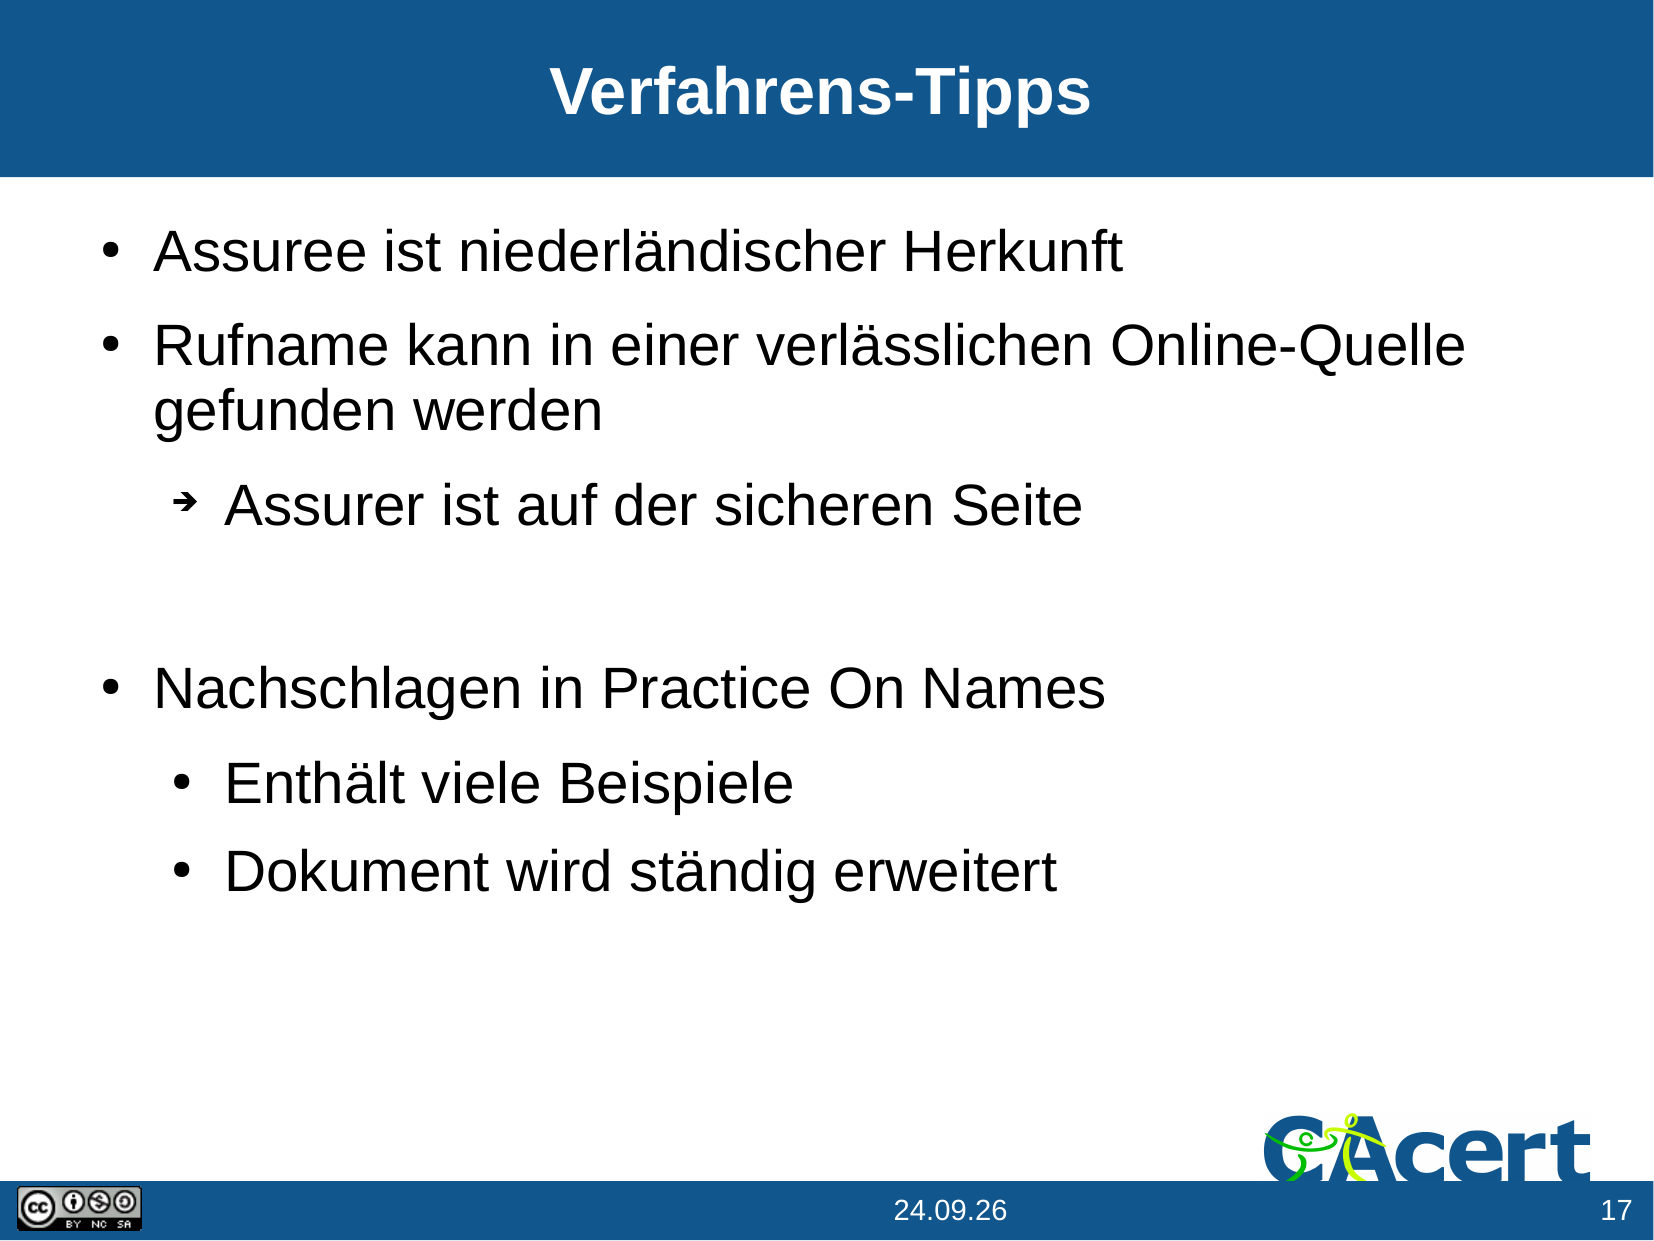

# Verfahrens-Tipps
Assuree ist niederländischer Herkunft
Rufname kann in einer verlässlichen Online-Quelle gefunden werden
Assurer ist auf der sicheren Seite
Nachschlagen in Practice On Names
Enthält viele Beispiele
Dokument wird ständig erweitert